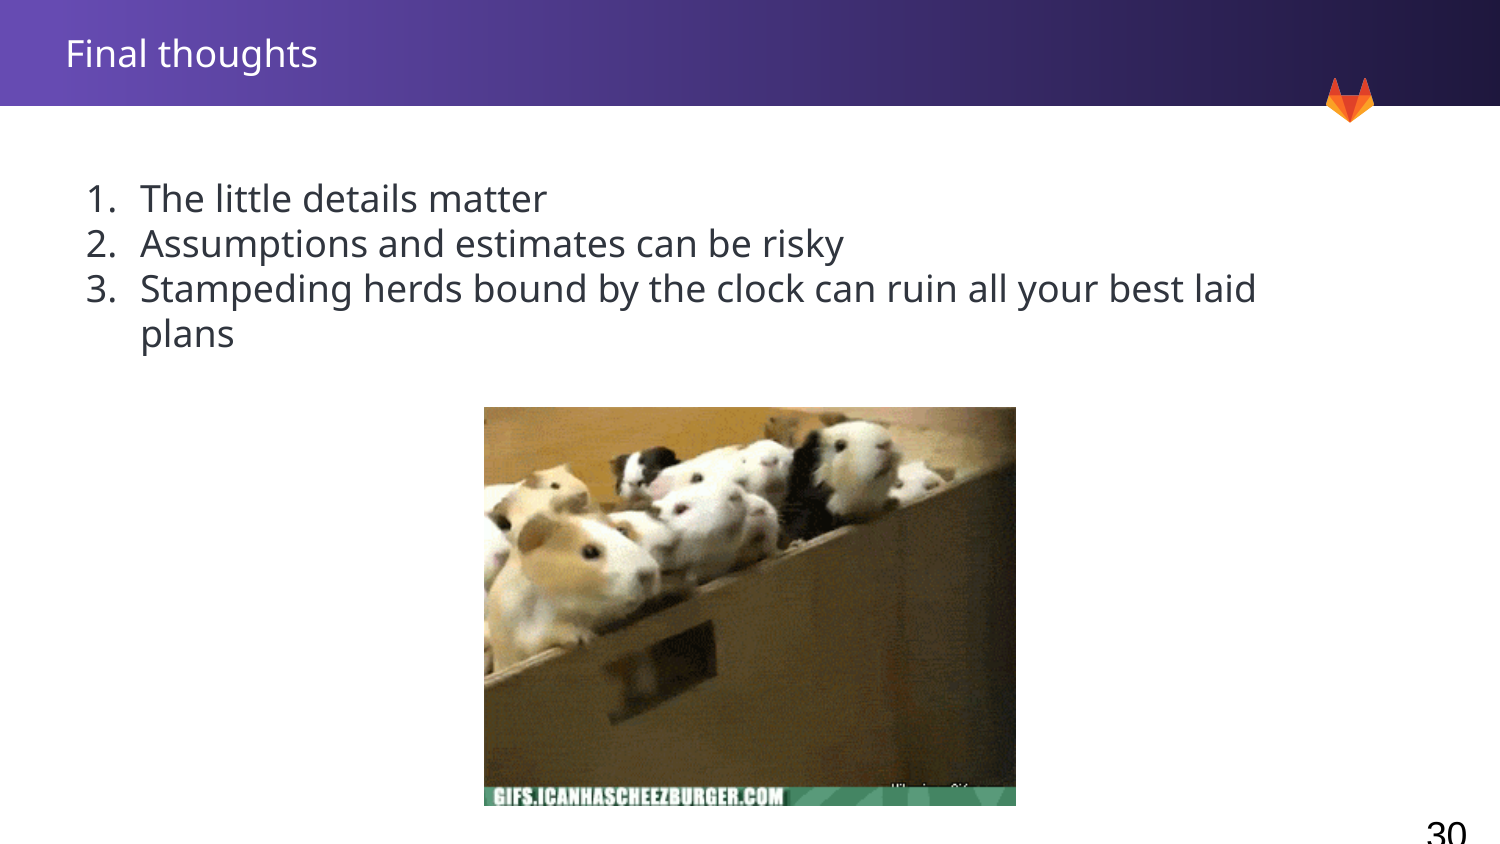

# Final thoughts
The little details matter
Assumptions and estimates can be risky
Stampeding herds bound by the clock can ruin all your best laid plans